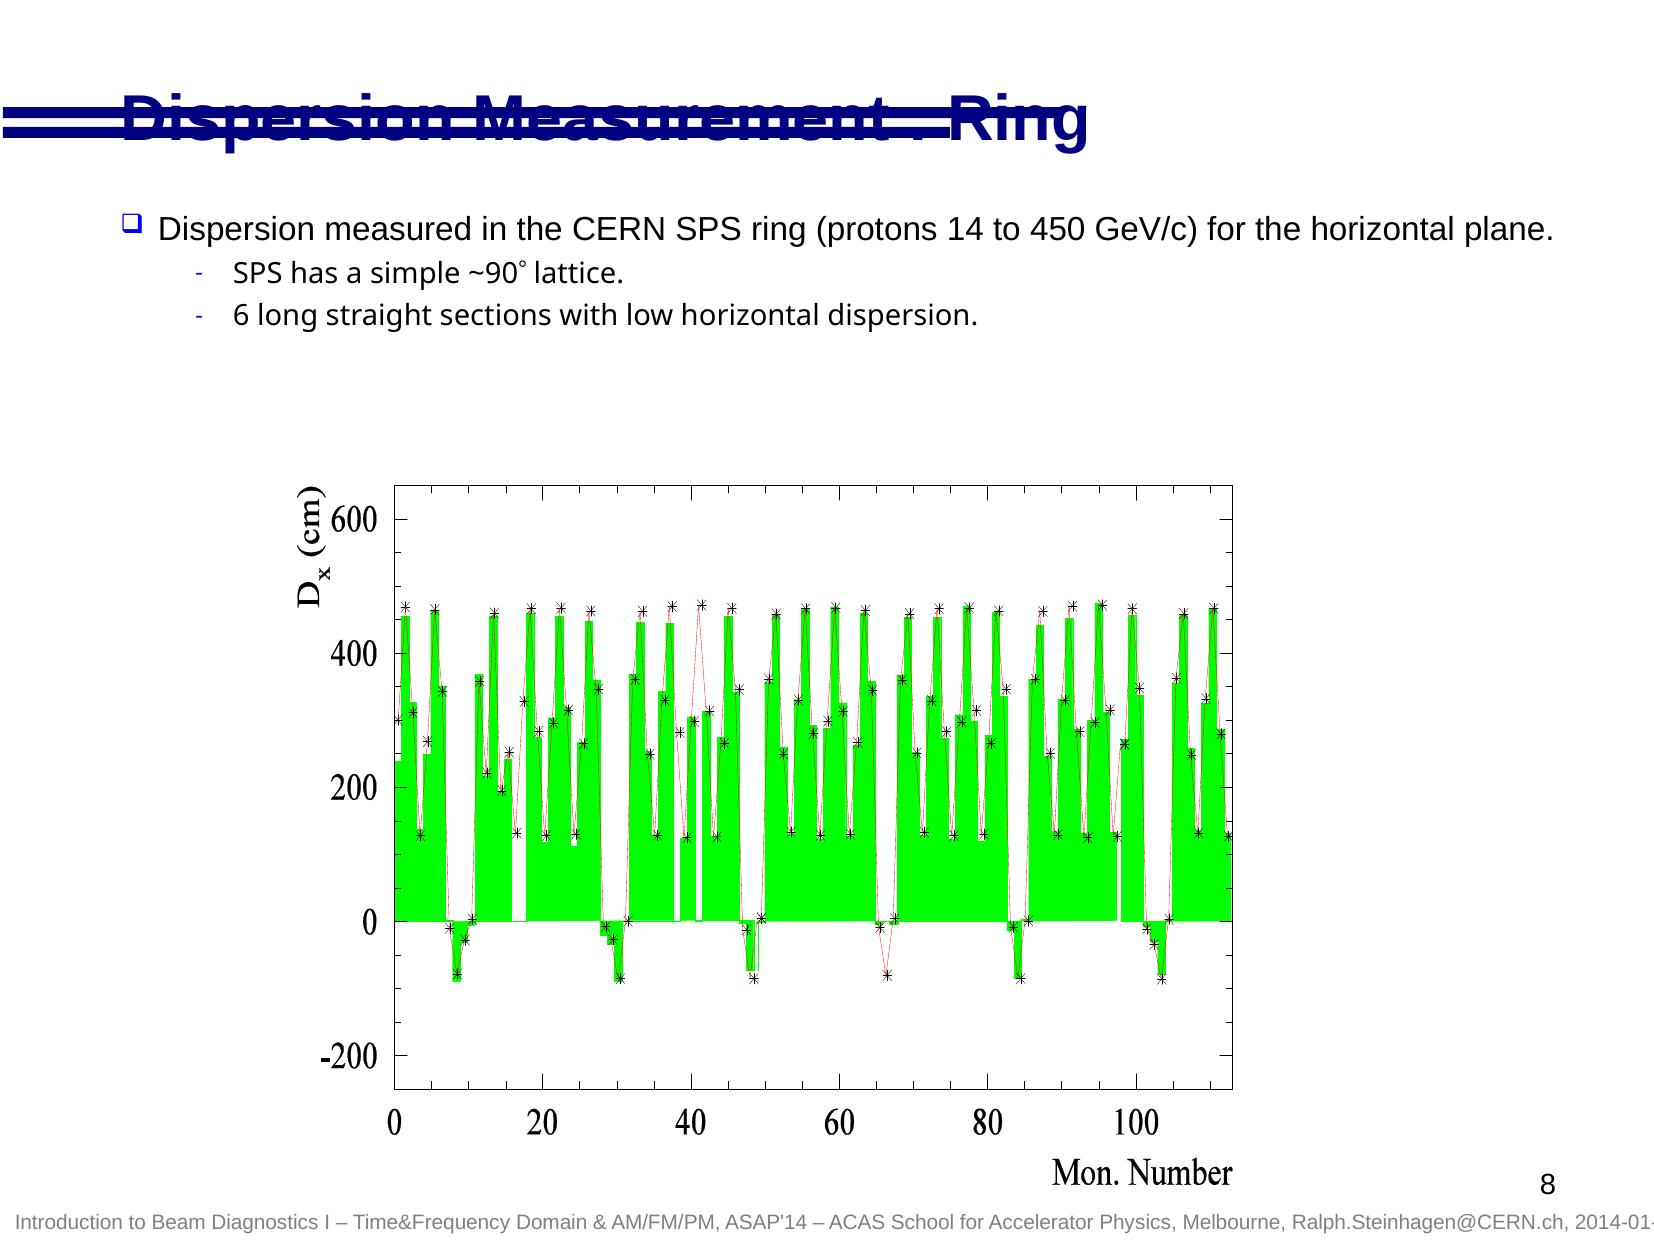

# Dispersion Measurement : Ring
Dispersion measured in the CERN SPS ring (protons 14 to 450 GeV/c) for the horizontal plane.
SPS has a simple ~90 lattice.
6 long straight sections with low horizontal dispersion.